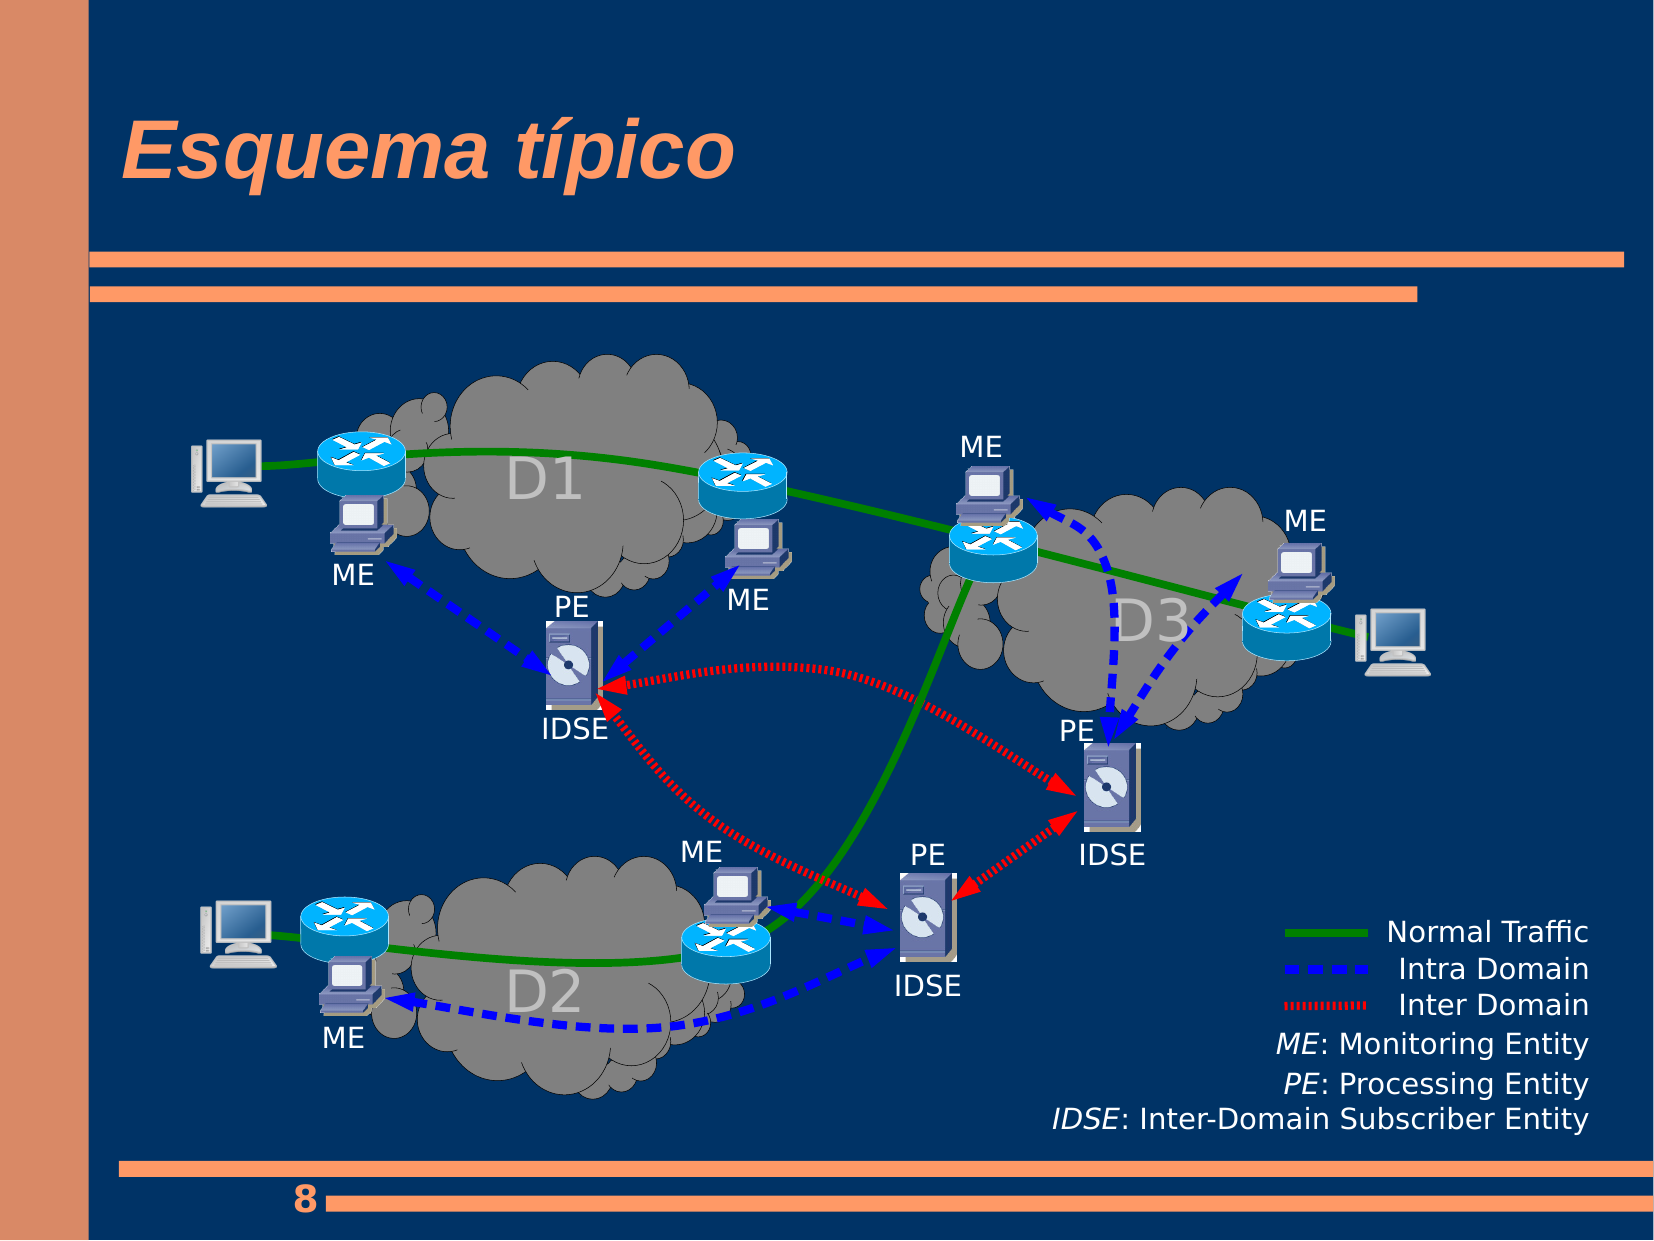

# Esquema típico
ME
D1
ME
ME
ME
D3
PE
IDSE
PE
ME
PE
IDSE
Normal Traffic
Intra Domain
D2
IDSE
Inter Domain
ME
ME: Monitoring Entity
PE: Processing Entity
IDSE: Inter-Domain Subscriber Entity